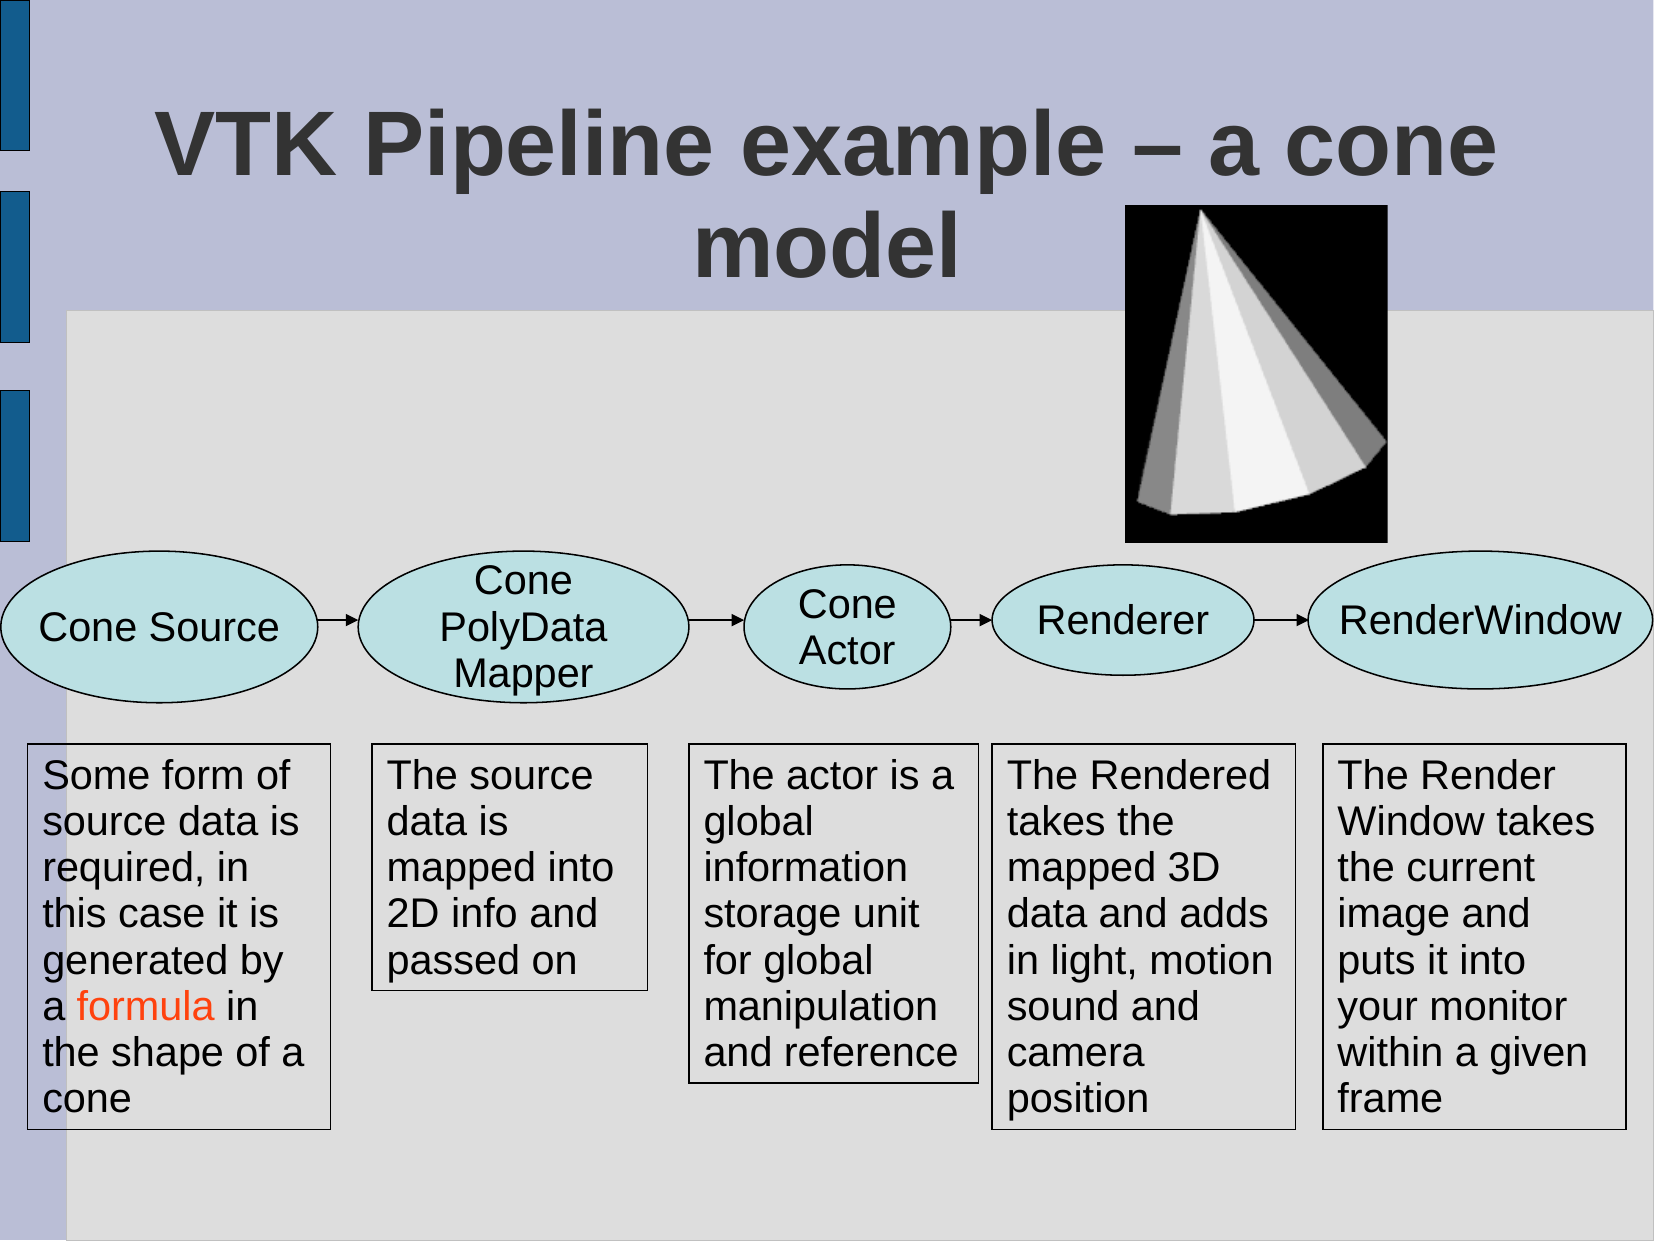

# VTK Pipeline example – a cone model
Cone Source
Cone
PolyData
Mapper
RenderWindow
Cone
Actor
Renderer
Some form of source data is required, in this case it is generated by a formula in the shape of a cone
The source data is mapped into 2D info and passed on
The actor is a global information storage unit for global manipulation and reference
The Rendered takes the mapped 3D data and adds in light, motion sound and camera position
The Render Window takes the current image and puts it into your monitor within a given frame